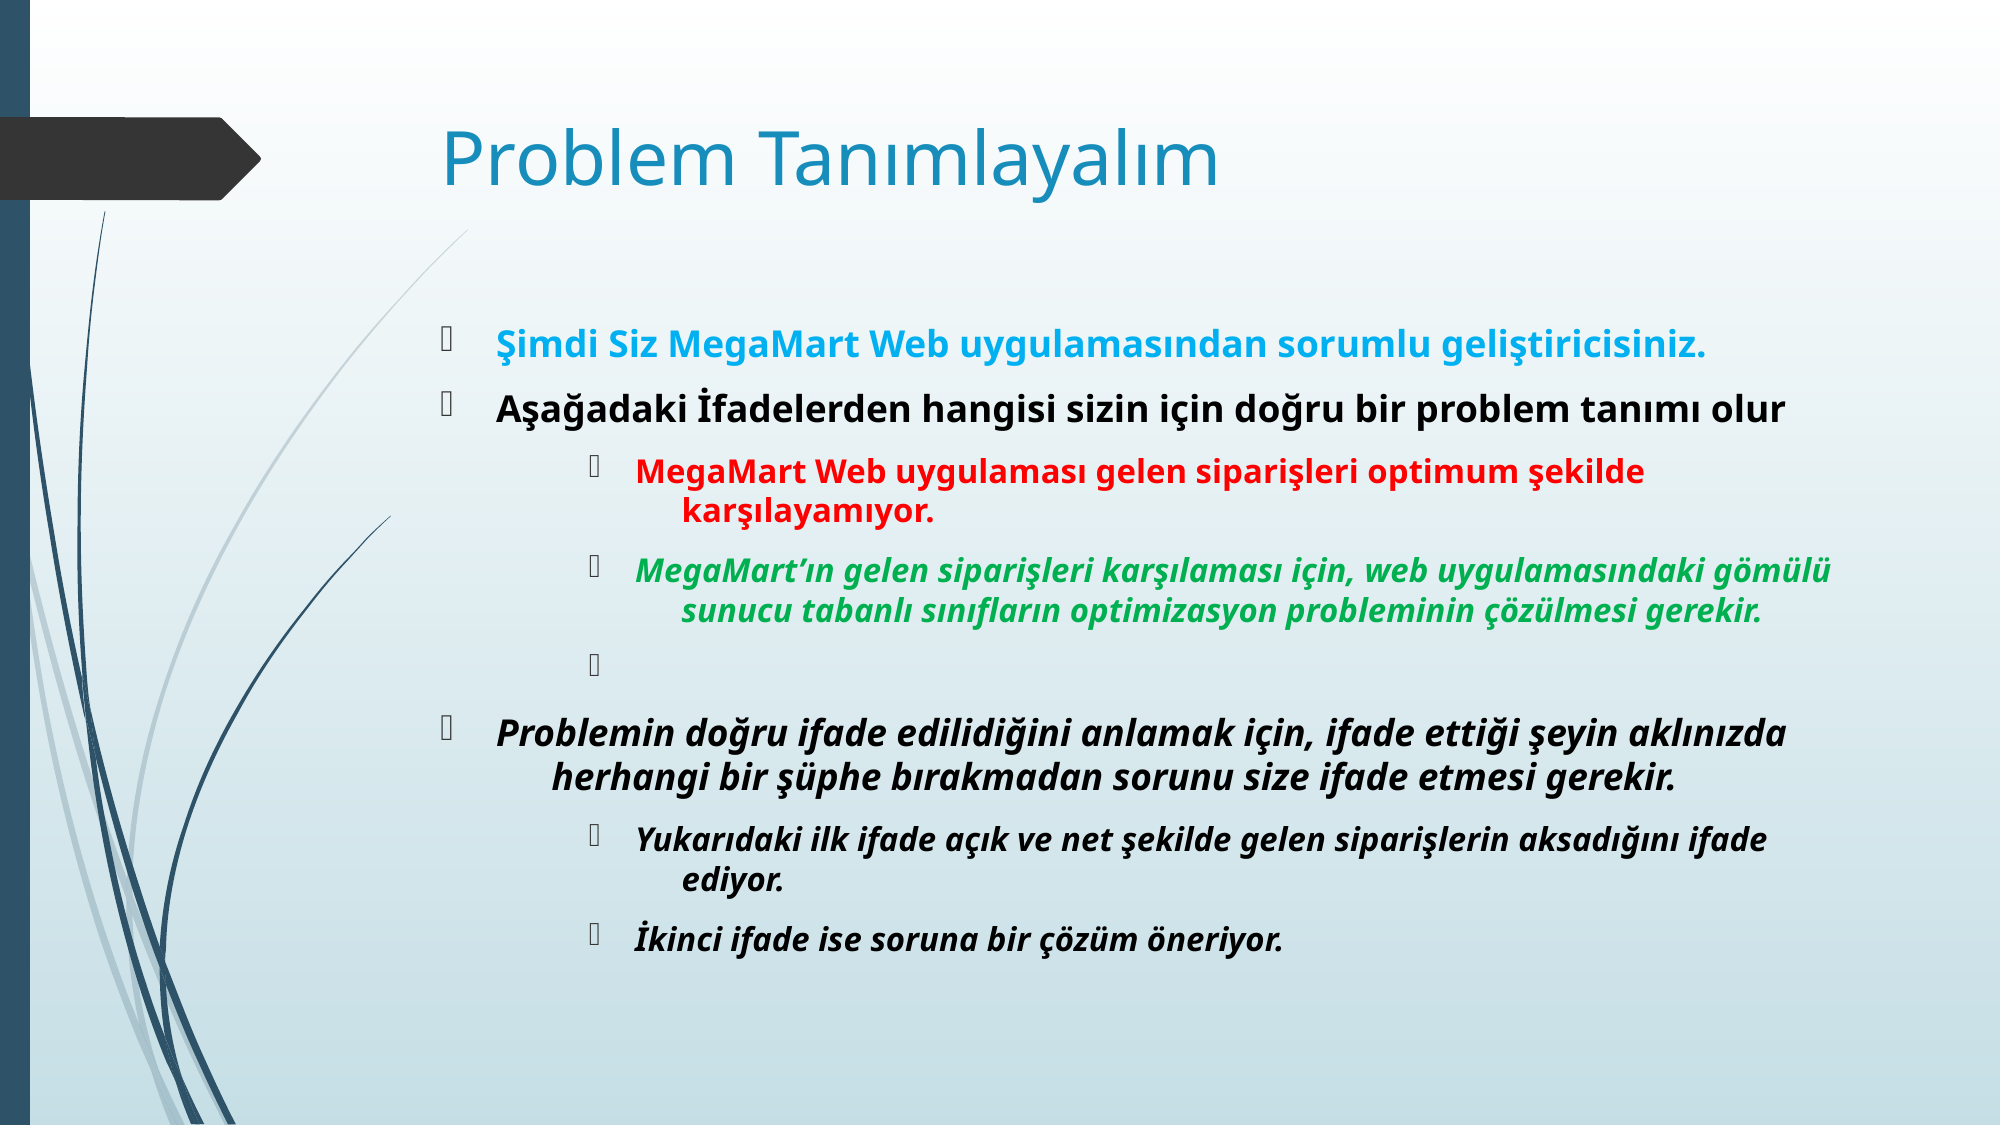

# Problem Tanımlayalım
Şimdi Siz MegaMart Web uygulamasından sorumlu geliştiricisiniz.
Aşağadaki İfadelerden hangisi sizin için doğru bir problem tanımı olur
MegaMart Web uygulaması gelen siparişleri optimum şekilde karşılayamıyor.
MegaMart’ın gelen siparişleri karşılaması için, web uygulamasındaki gömülü sunucu tabanlı sınıfların optimizasyon probleminin çözülmesi gerekir.
Problemin doğru ifade edilidiğini anlamak için, ifade ettiği şeyin aklınızda herhangi bir şüphe bırakmadan sorunu size ifade etmesi gerekir.
Yukarıdaki ilk ifade açık ve net şekilde gelen siparişlerin aksadığını ifade ediyor.
İkinci ifade ise soruna bir çözüm öneriyor.